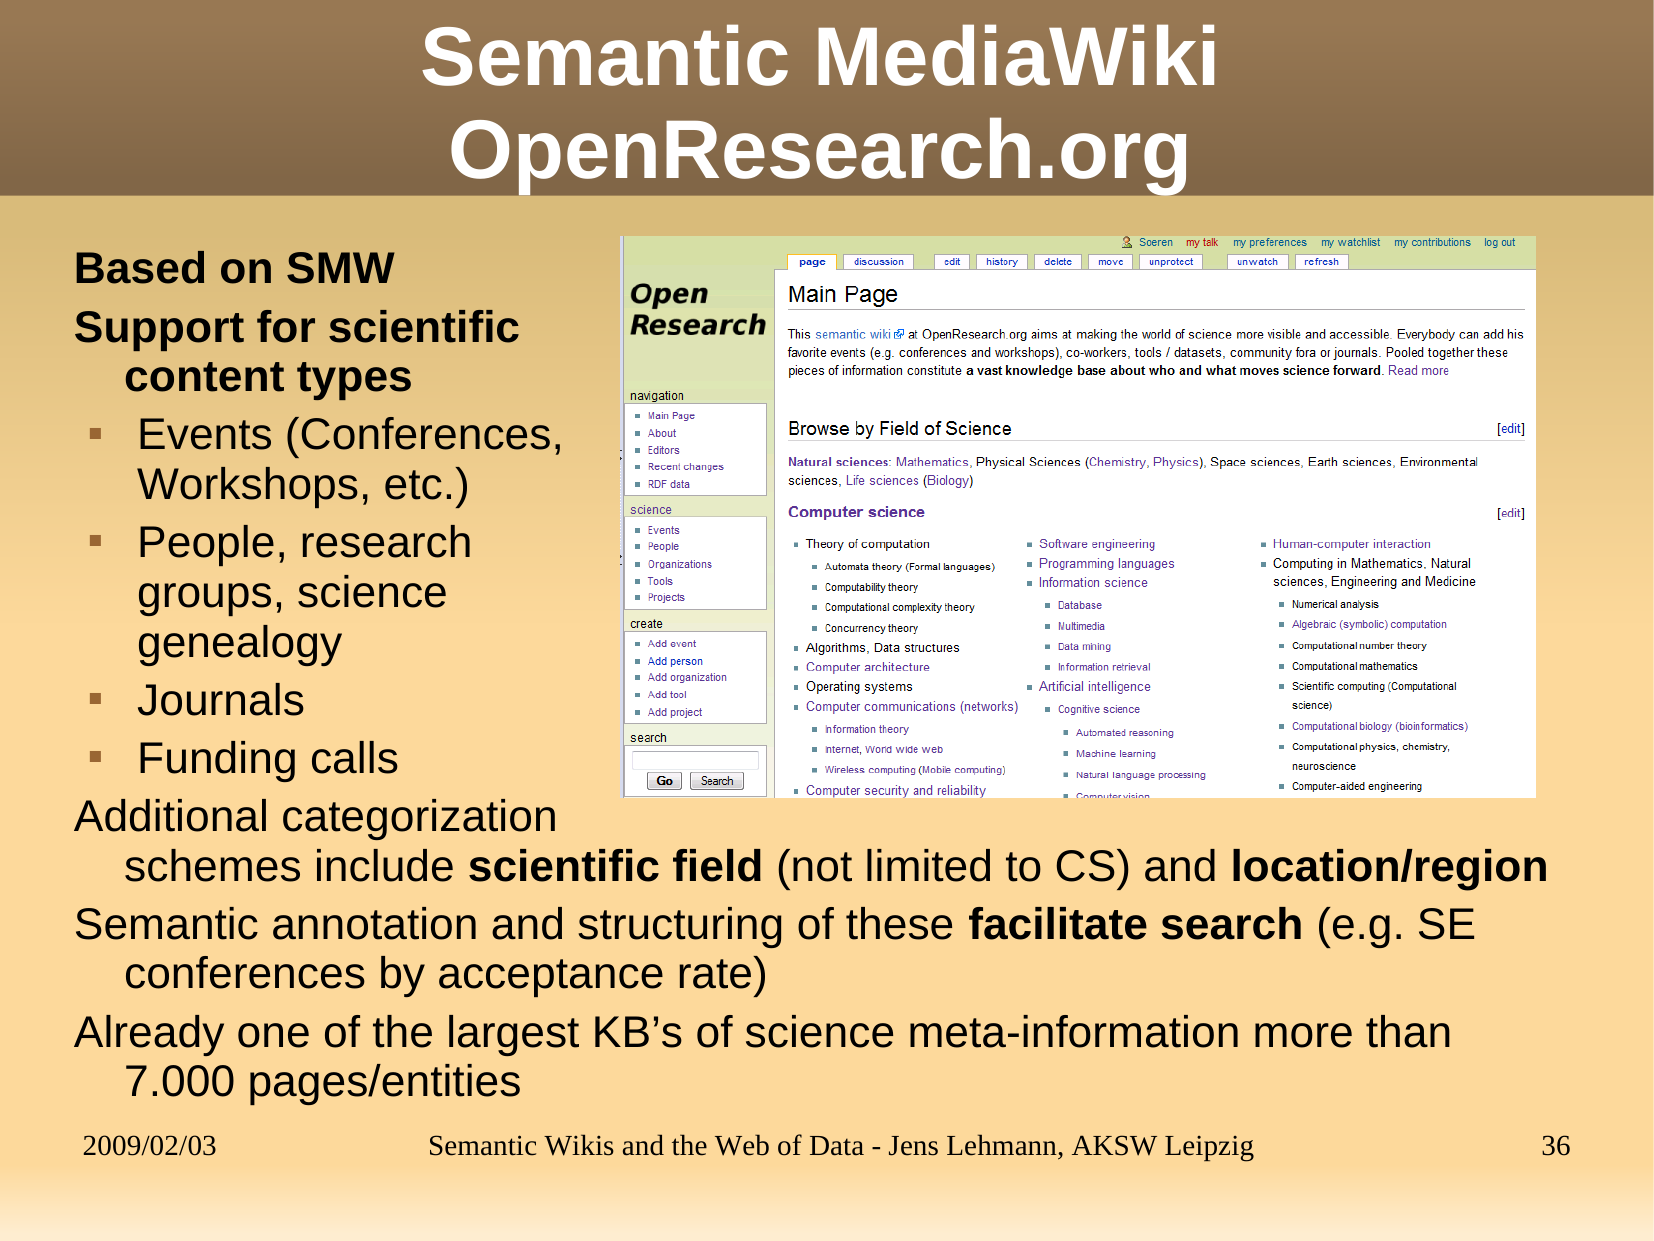

# Semantic MediaWiki OpenResearch.org
Based on SMW
Support for scientific
content types
Events (Conferences,
Workshops, etc.)
People, research
groups, science
genealogy
Journals
Funding calls
Additional categorization
schemes include scientific field (not limited to CS) and location/region
Semantic annotation and structuring of these facilitate search (e.g. SE conferences by acceptance rate)
Already one of the largest KB’s of science meta-information more than 7.000 pages/entities
2009/02/03
Semantic Wikis and the Web of Data - Jens Lehmann, AKSW Leipzig
36